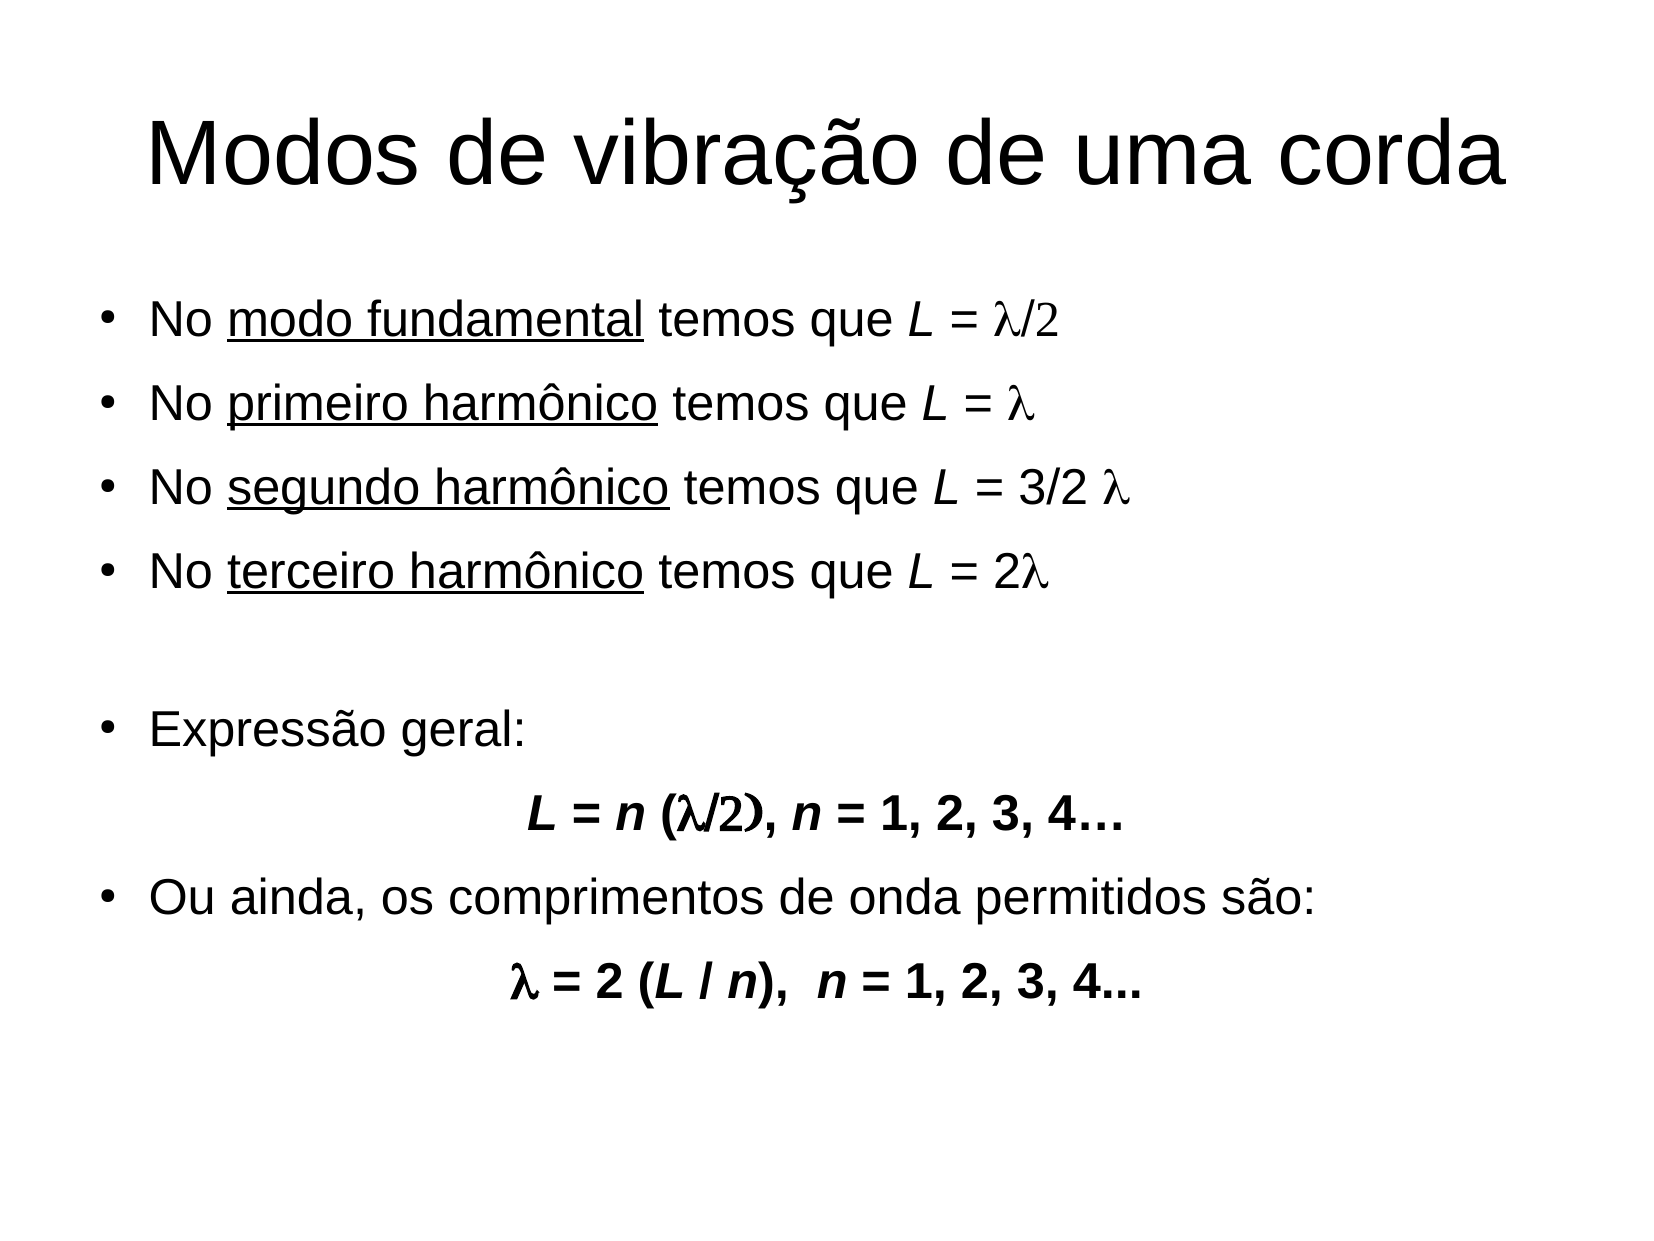

# Modos de vibração de uma corda
No modo fundamental temos que L = l/2
No primeiro harmônico temos que L = l
No segundo harmônico temos que L = 3/2 l
No terceiro harmônico temos que L = 2l
Expressão geral:
L = n (l/2), n = 1, 2, 3, 4…
Ou ainda, os comprimentos de onda permitidos são:
l = 2 (L / n), n = 1, 2, 3, 4...